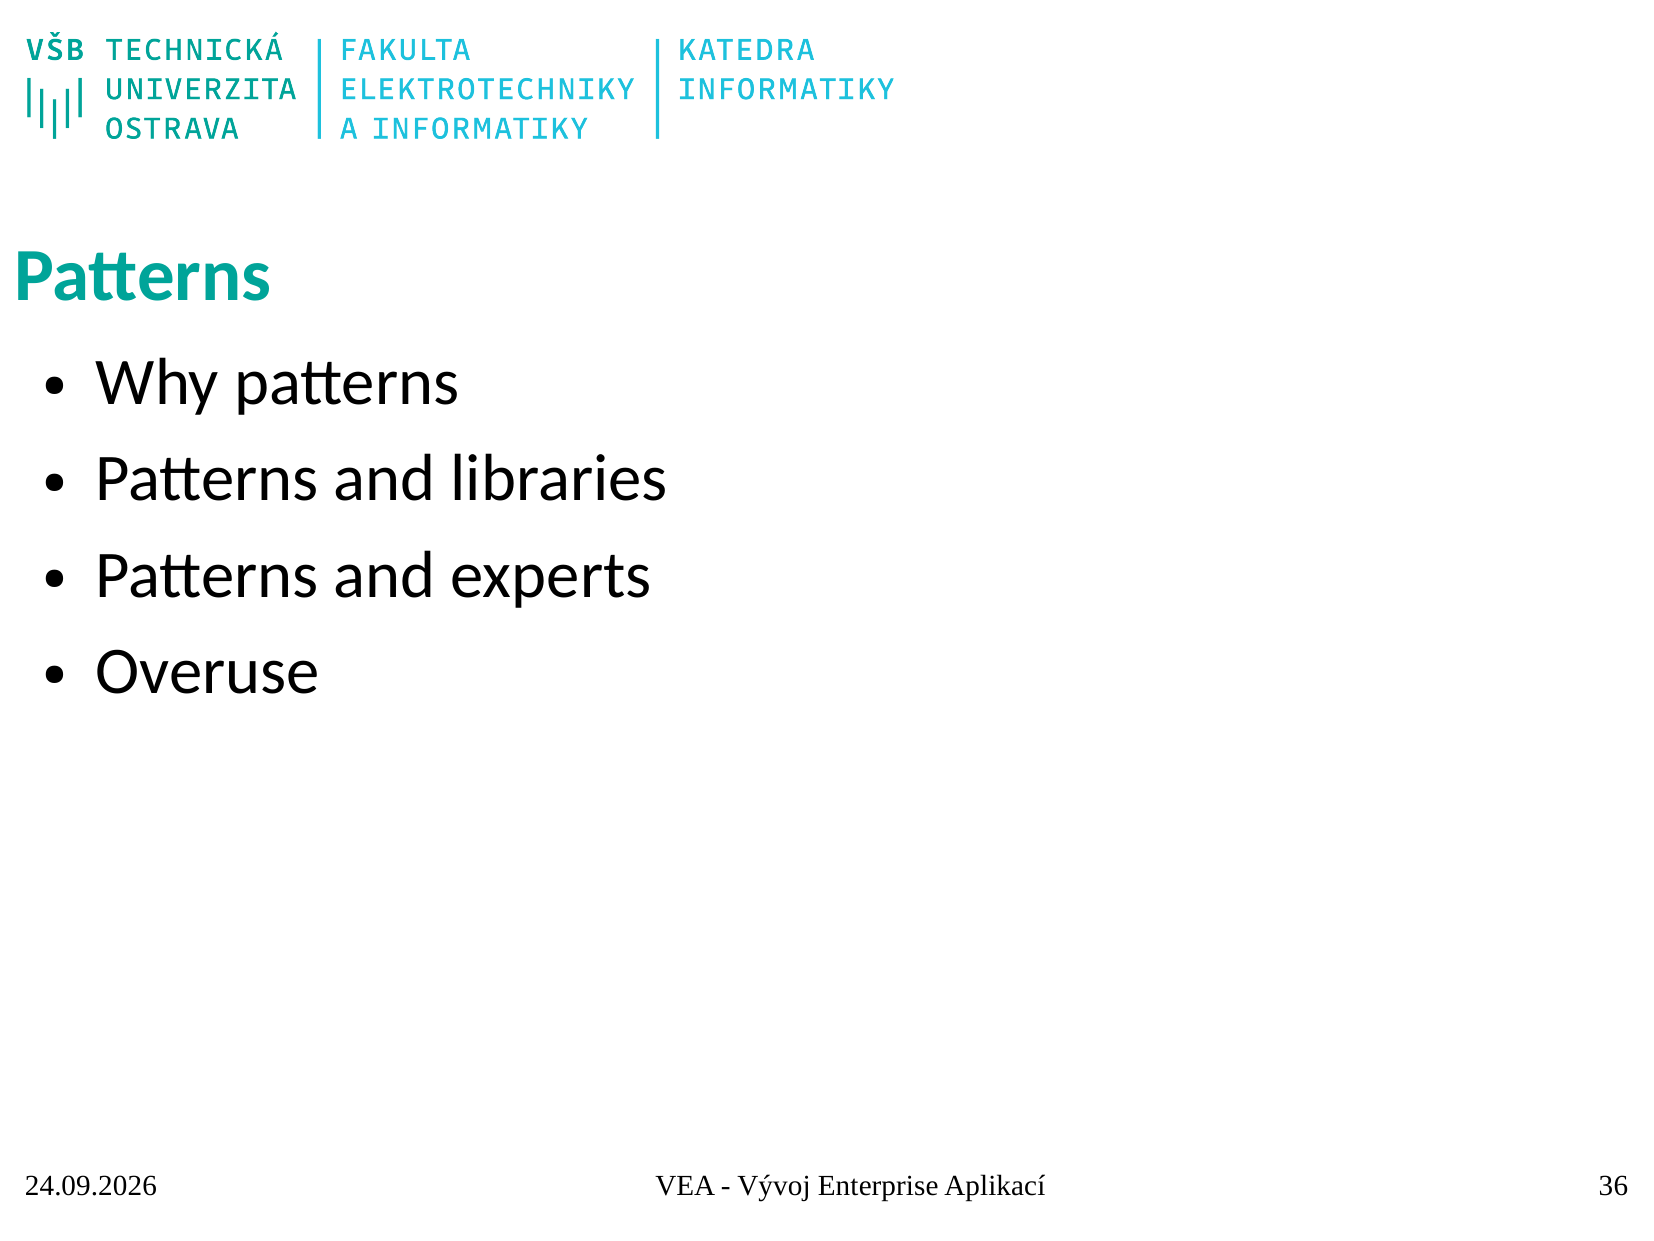

Patterns
# Why patterns
Patterns and libraries
Patterns and experts
Overuse
VEA - Vývoj Enterprise Aplikací
36